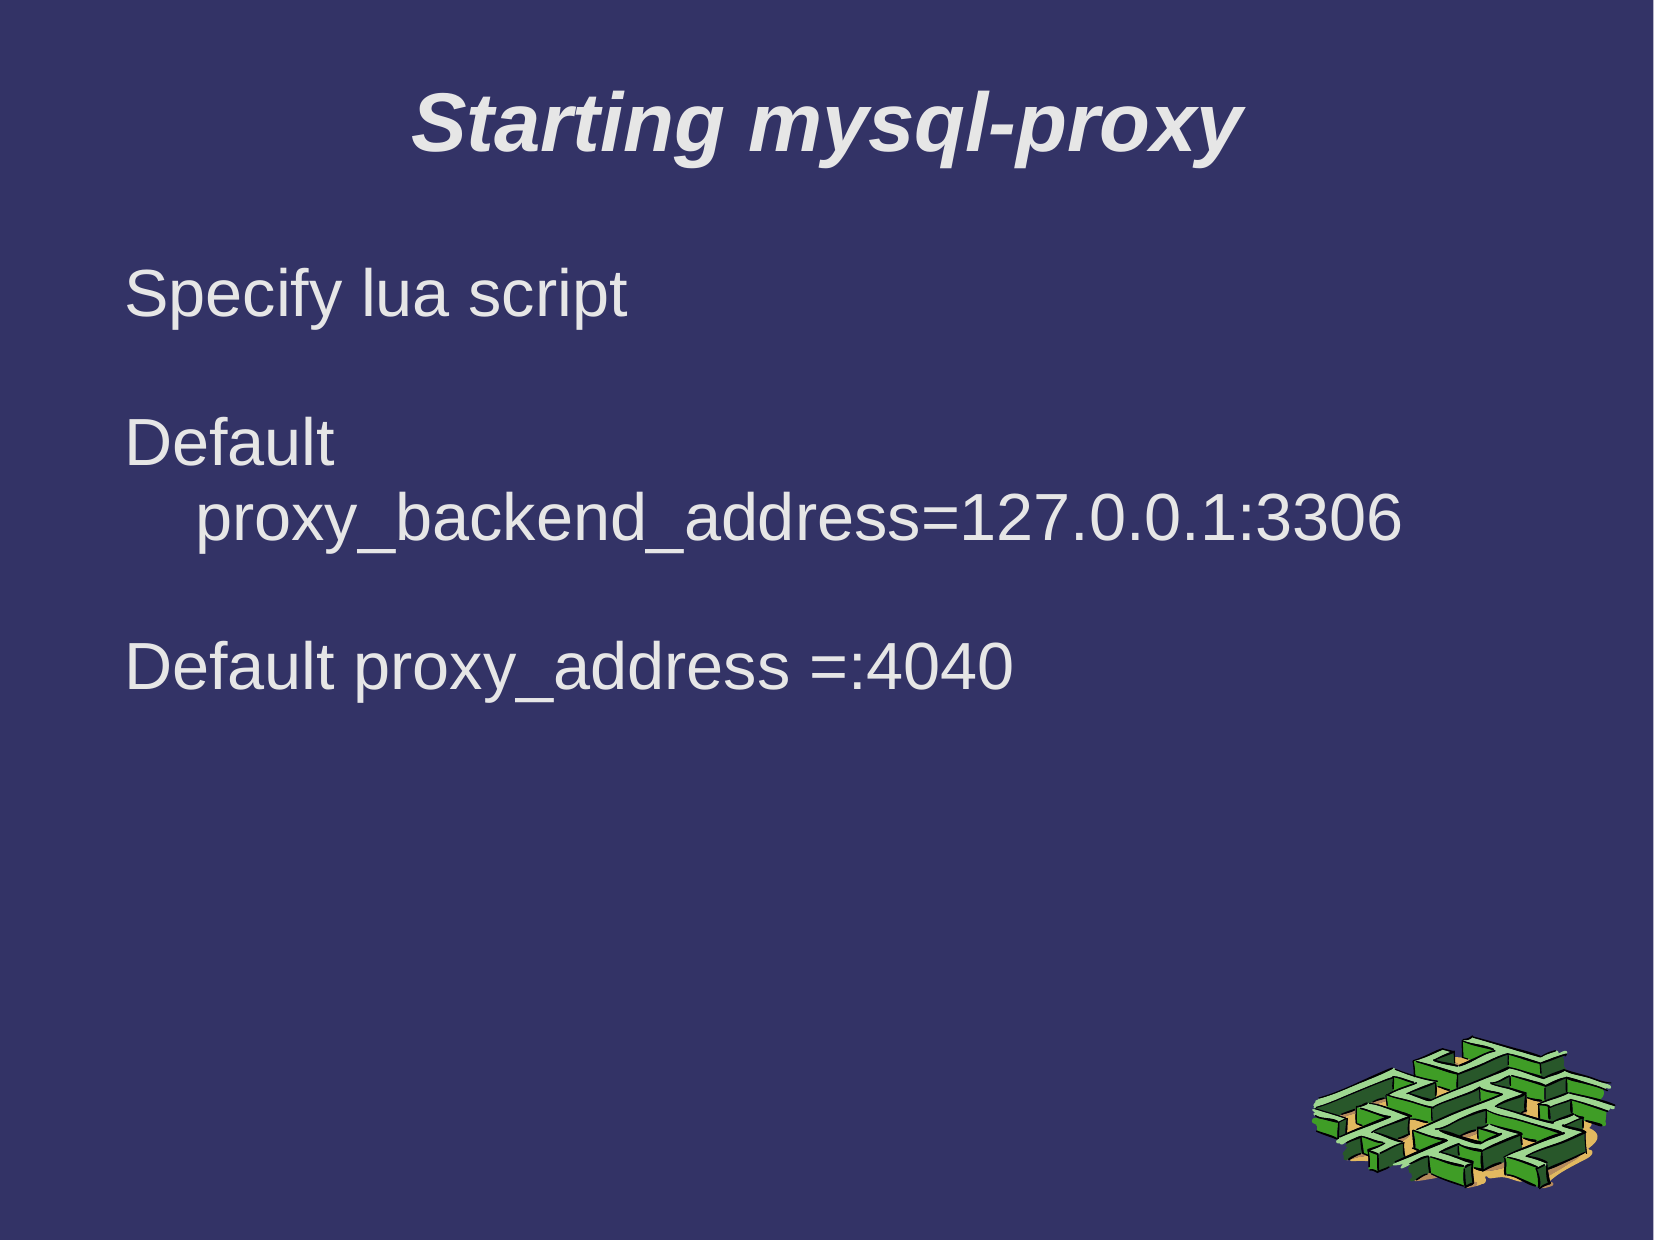

# Starting mysql-proxy
Specify lua script
Default proxy_backend_address=127.0.0.1:3306
Default proxy_address =:4040